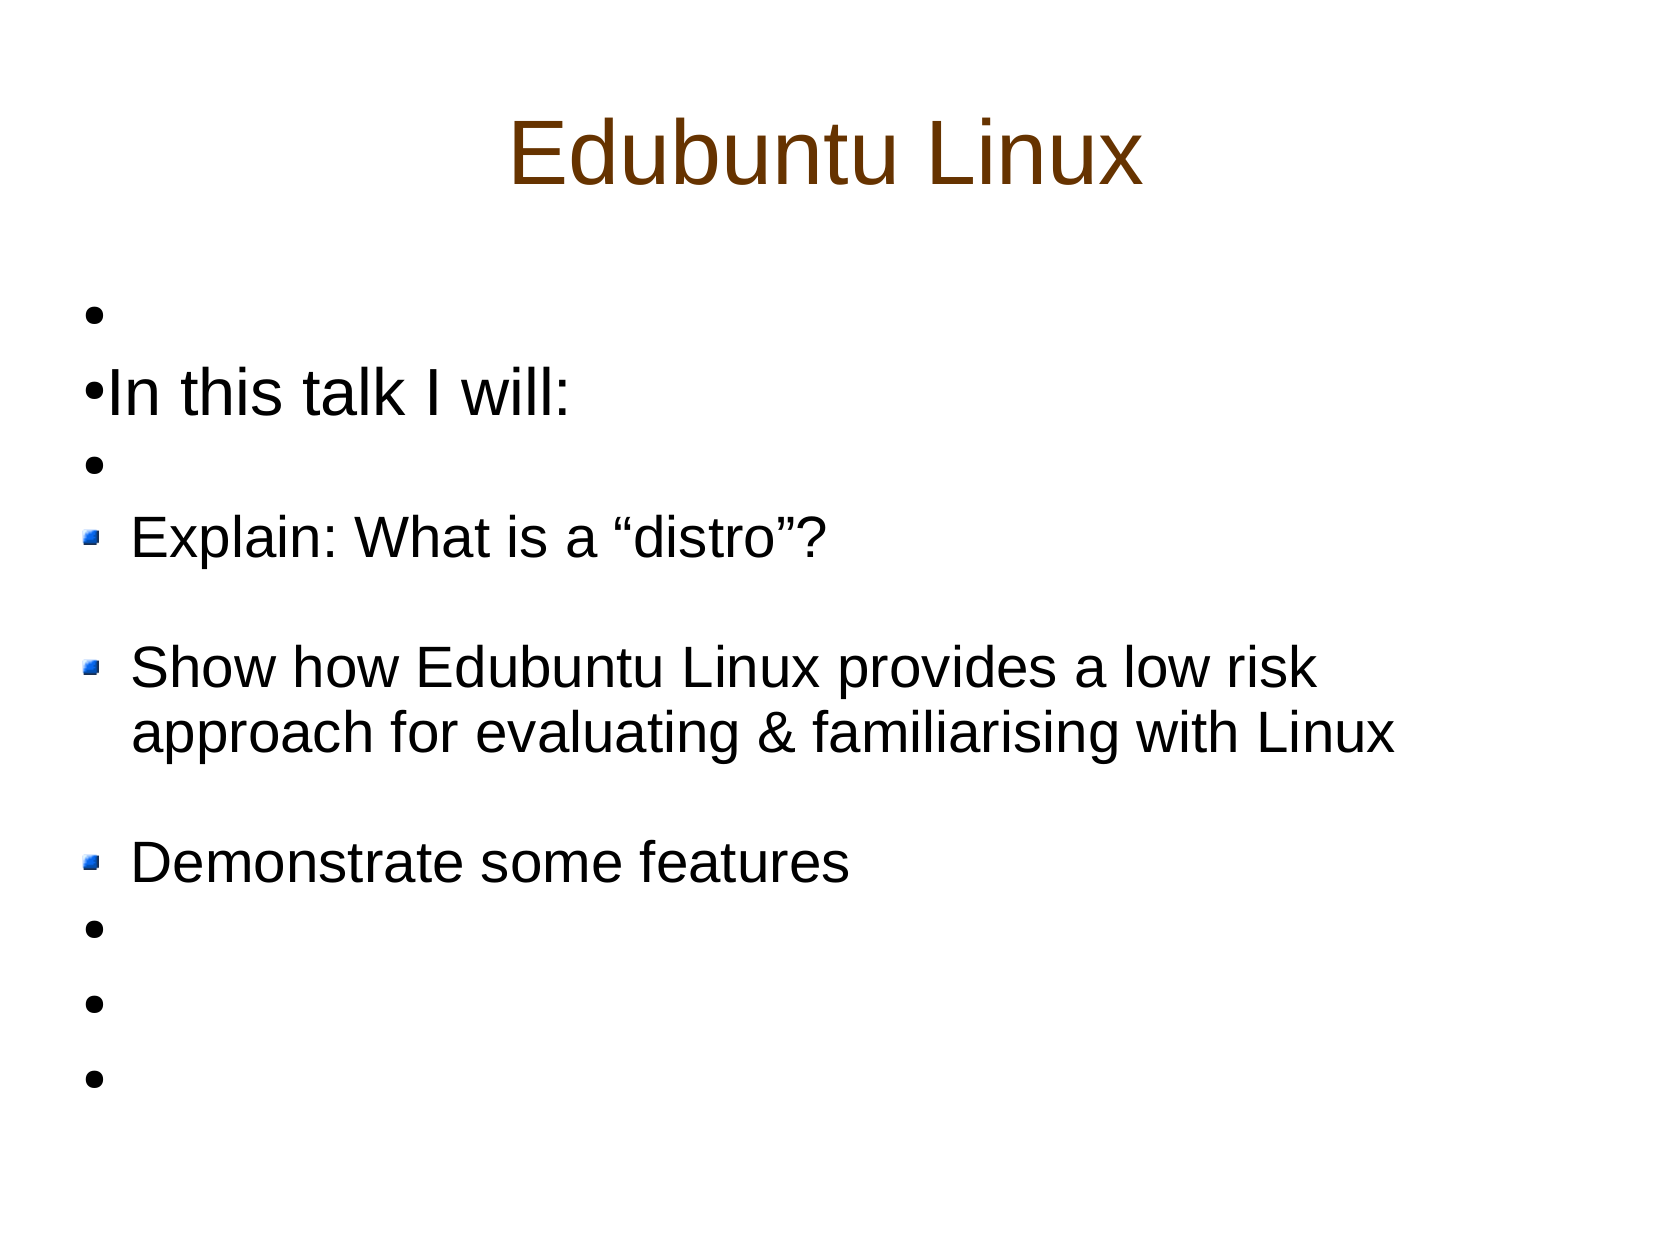

# Edubuntu Linux
In this talk I will:
 Explain: What is a “distro”?
 Show how Edubuntu Linux provides a low risk
 approach for evaluating & familiarising with Linux
 Demonstrate some features